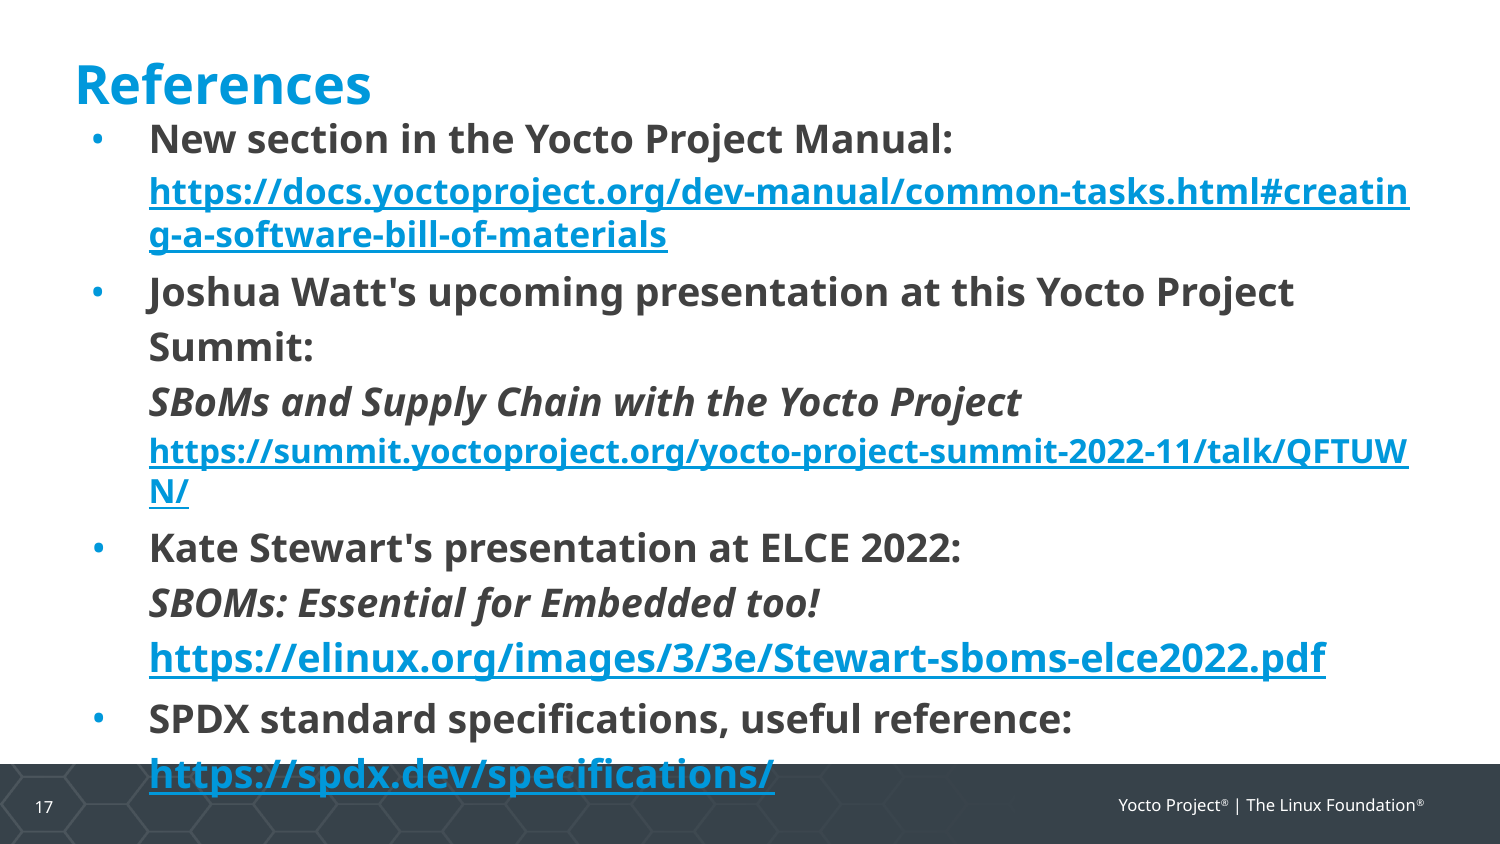

# References
New section in the Yocto Project Manual:
https://docs.yoctoproject.org/dev-manual/common-tasks.html#creating-a-software-bill-of-materials
Joshua Watt's upcoming presentation at this Yocto Project Summit:
SBoMs and Supply Chain with the Yocto Project
https://summit.yoctoproject.org/yocto-project-summit-2022-11/talk/QFTUWN/
Kate Stewart's presentation at ELCE 2022:
SBOMs: Essential for Embedded too!
https://elinux.org/images/3/3e/Stewart-sboms-elce2022.pdf
SPDX standard specifications, useful reference:
https://spdx.dev/specifications/